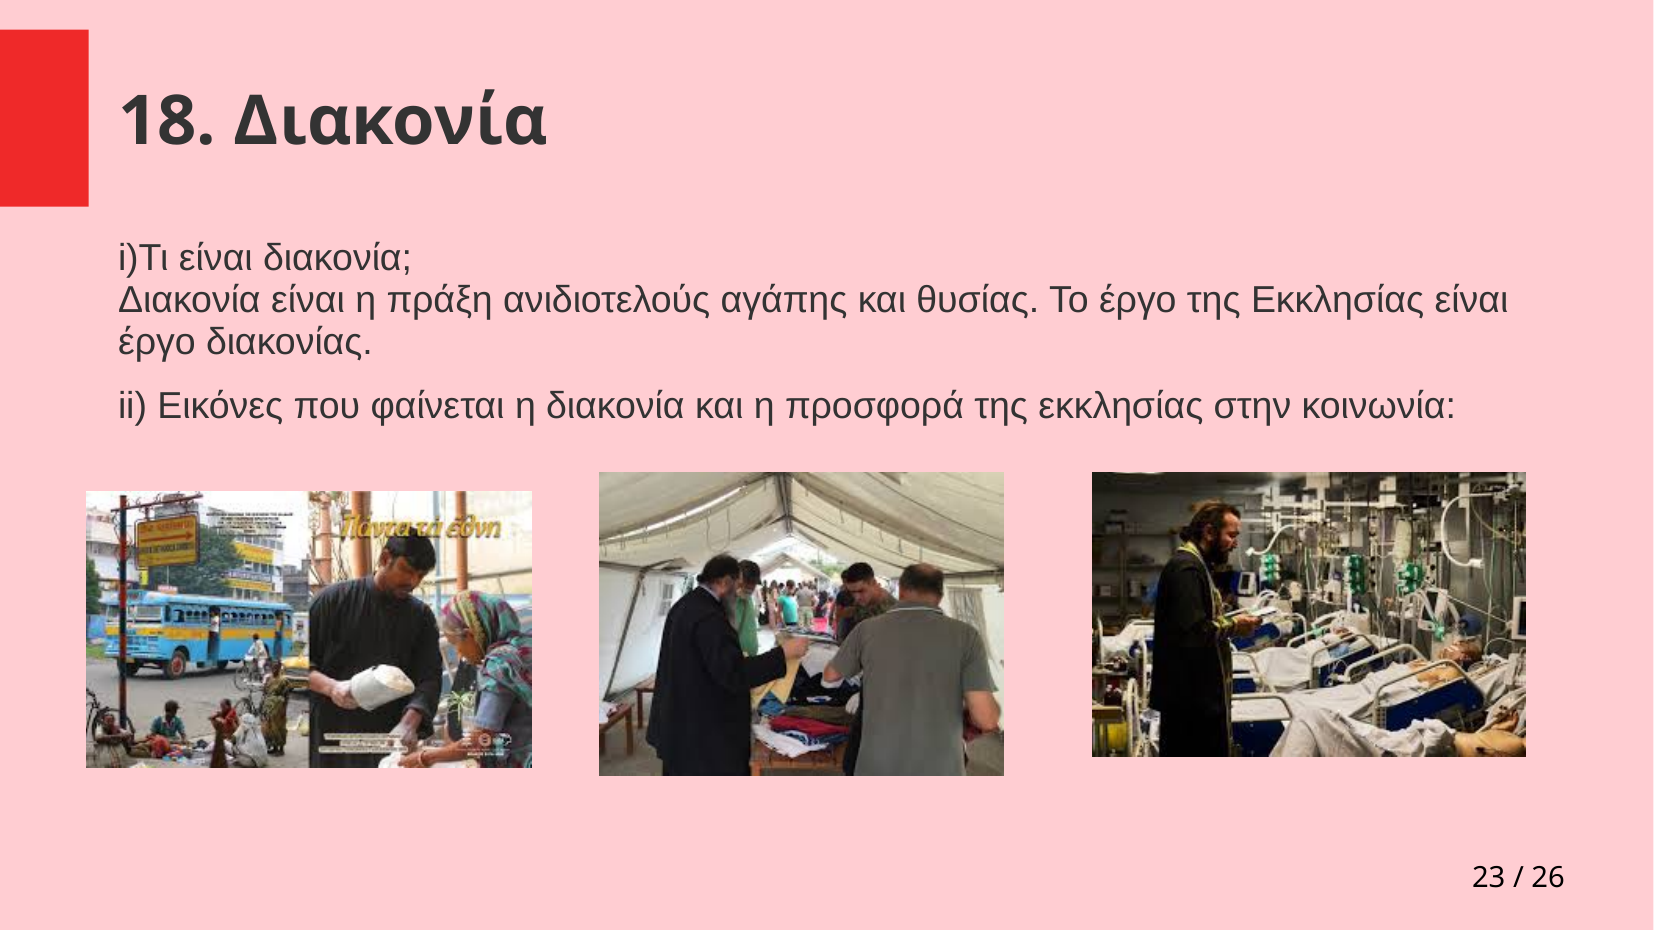

# 18. Διακονία
i)Τι είναι διακονία;
Διακονία είναι η πράξη ανιδιοτελούς αγάπης και θυσίας. Το έργο της Εκκλησίας είναι έργο διακονίας.
ii) Εικόνες που φαίνεται η διακονία και η προσφορά της εκκλησίας στην κοινωνία:
23